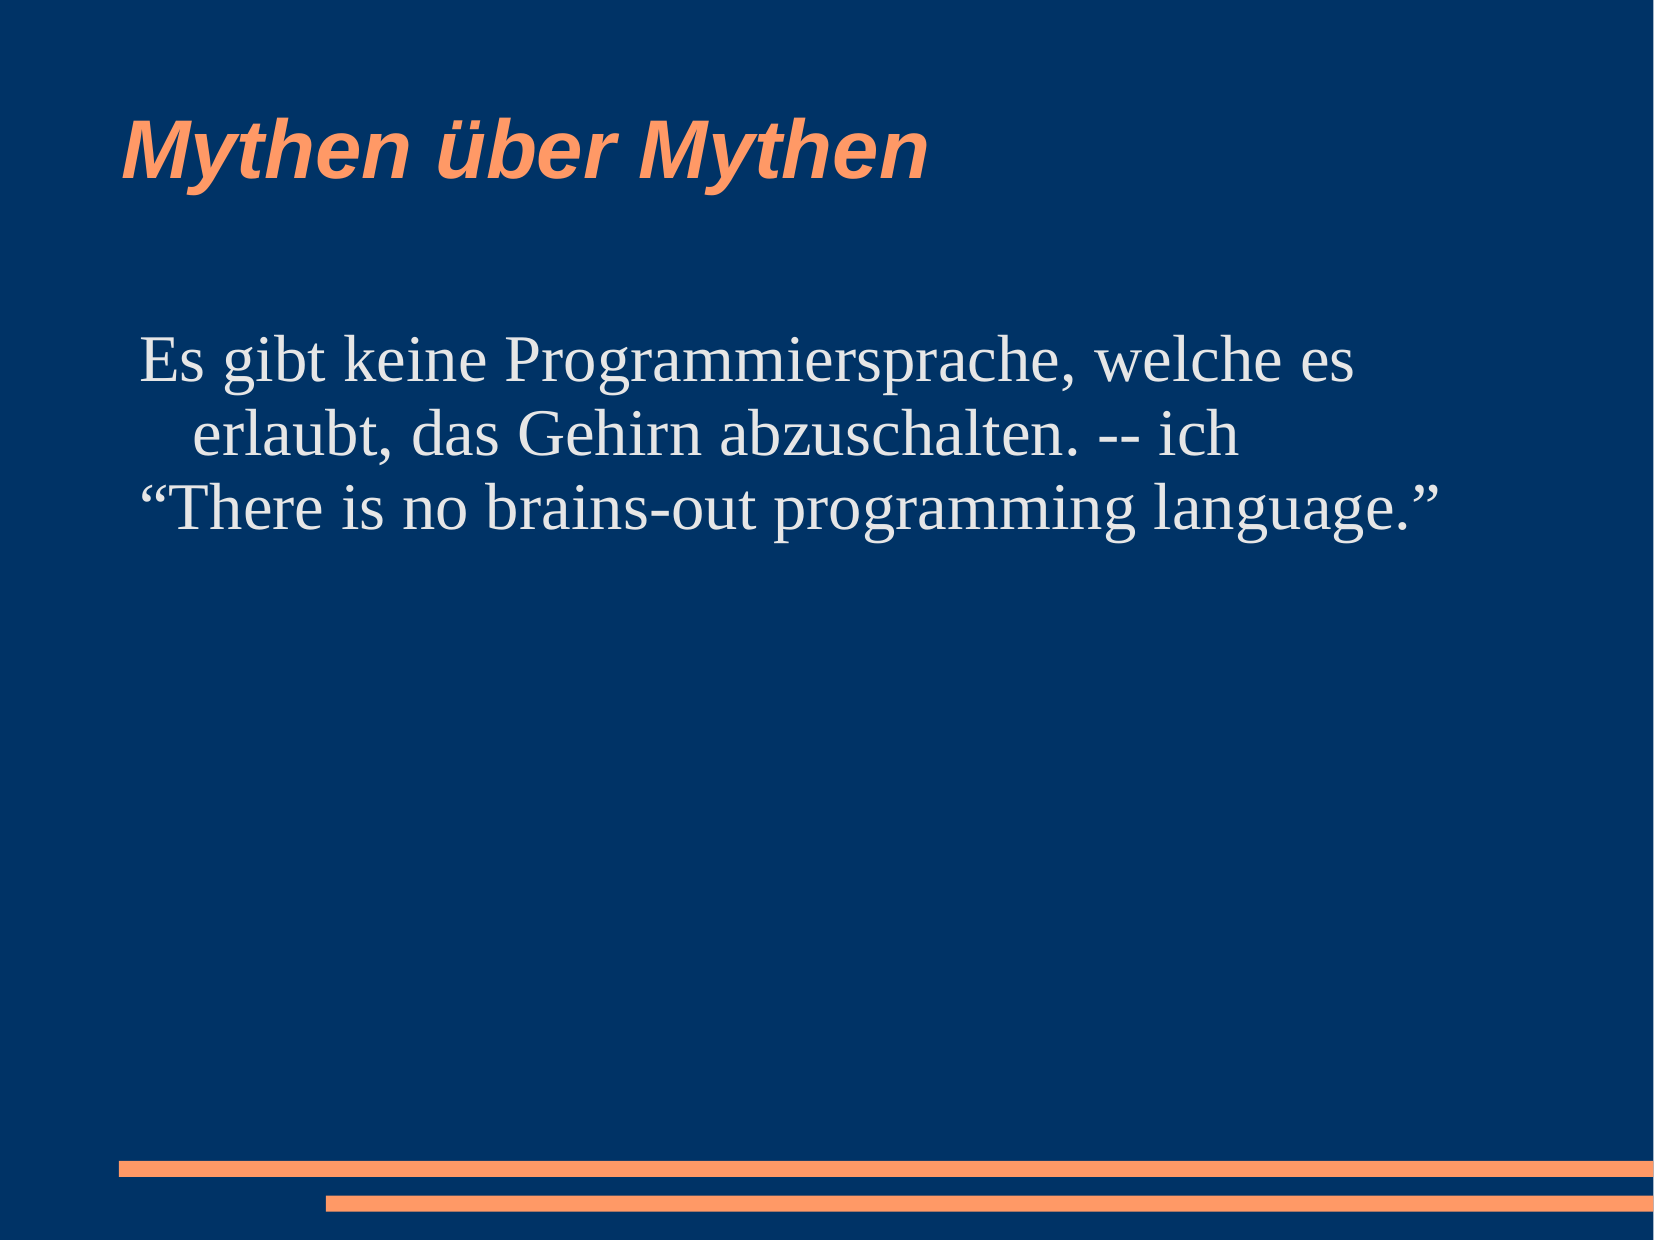

# Mythen über Mythen
Es gibt keine Programmiersprache, welche es erlaubt, das Gehirn abzuschalten. -- ich
“There is no brains-out programming language.”